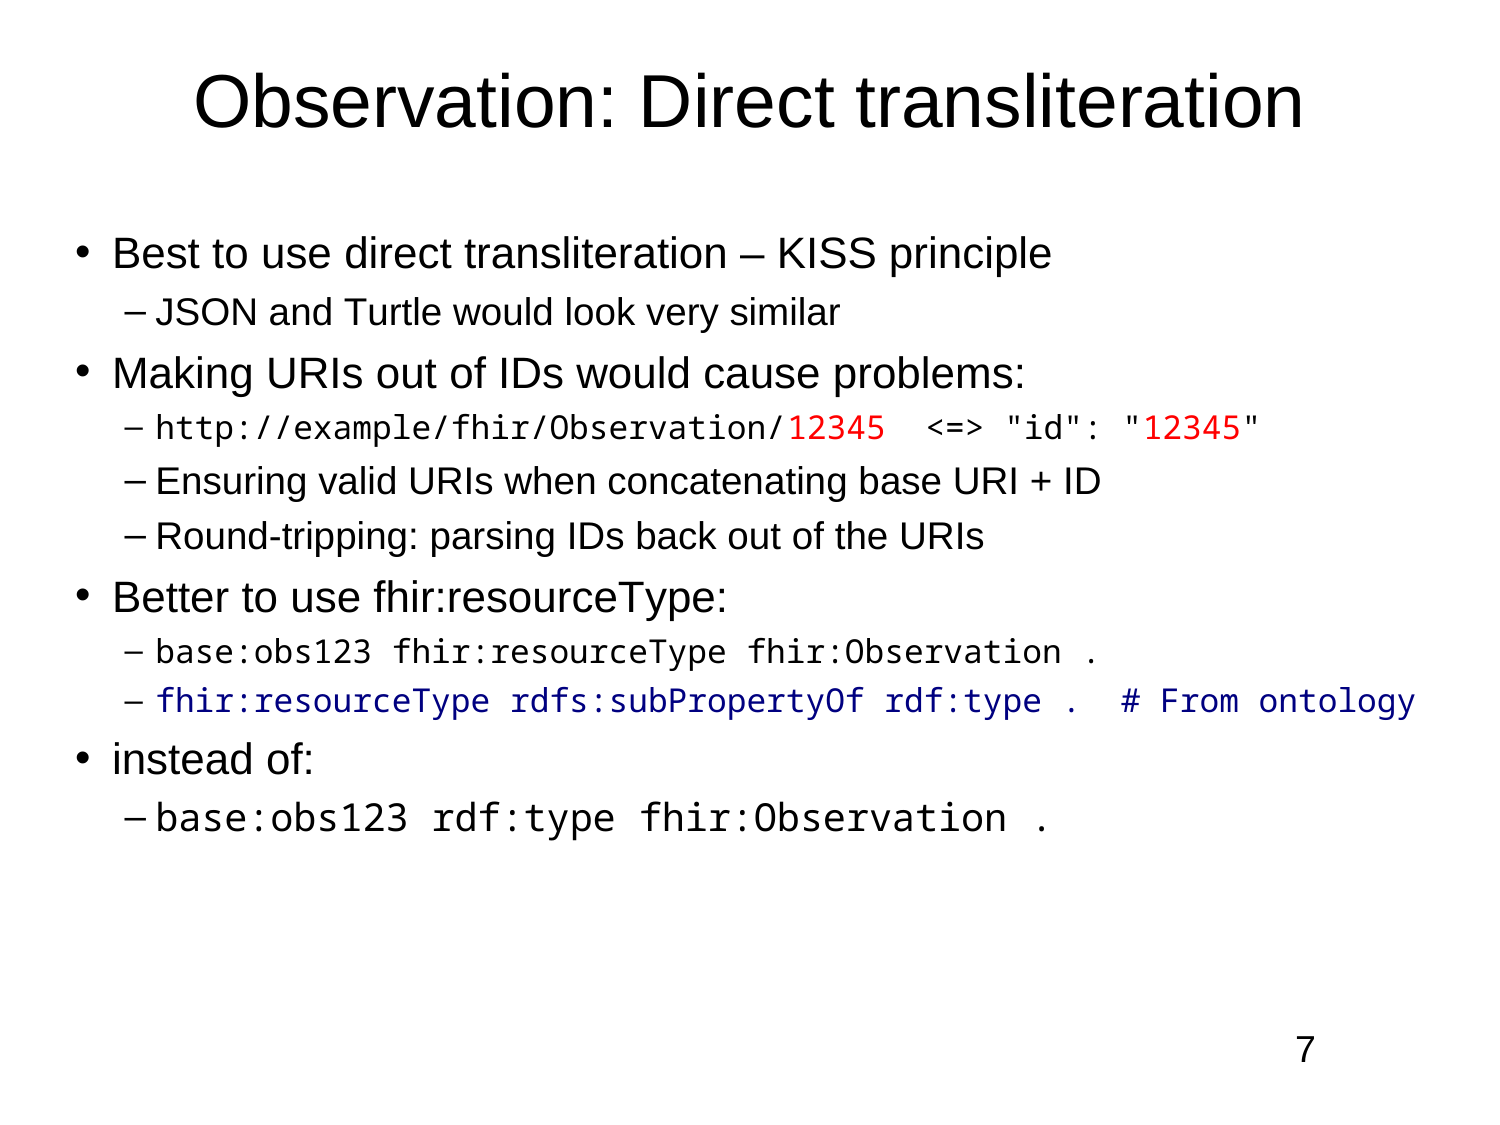

# Observation: Direct transliteration
Best to use direct transliteration – KISS principle
JSON and Turtle would look very similar
Making URIs out of IDs would cause problems:
http://example/fhir/Observation/12345 <=> "id": "12345"
Ensuring valid URIs when concatenating base URI + ID
Round-tripping: parsing IDs back out of the URIs
Better to use fhir:resourceType:
base:obs123 fhir:resourceType fhir:Observation .
fhir:resourceType rdfs:subPropertyOf rdf:type . # From ontology
instead of:
base:obs123 rdf:type fhir:Observation .
7